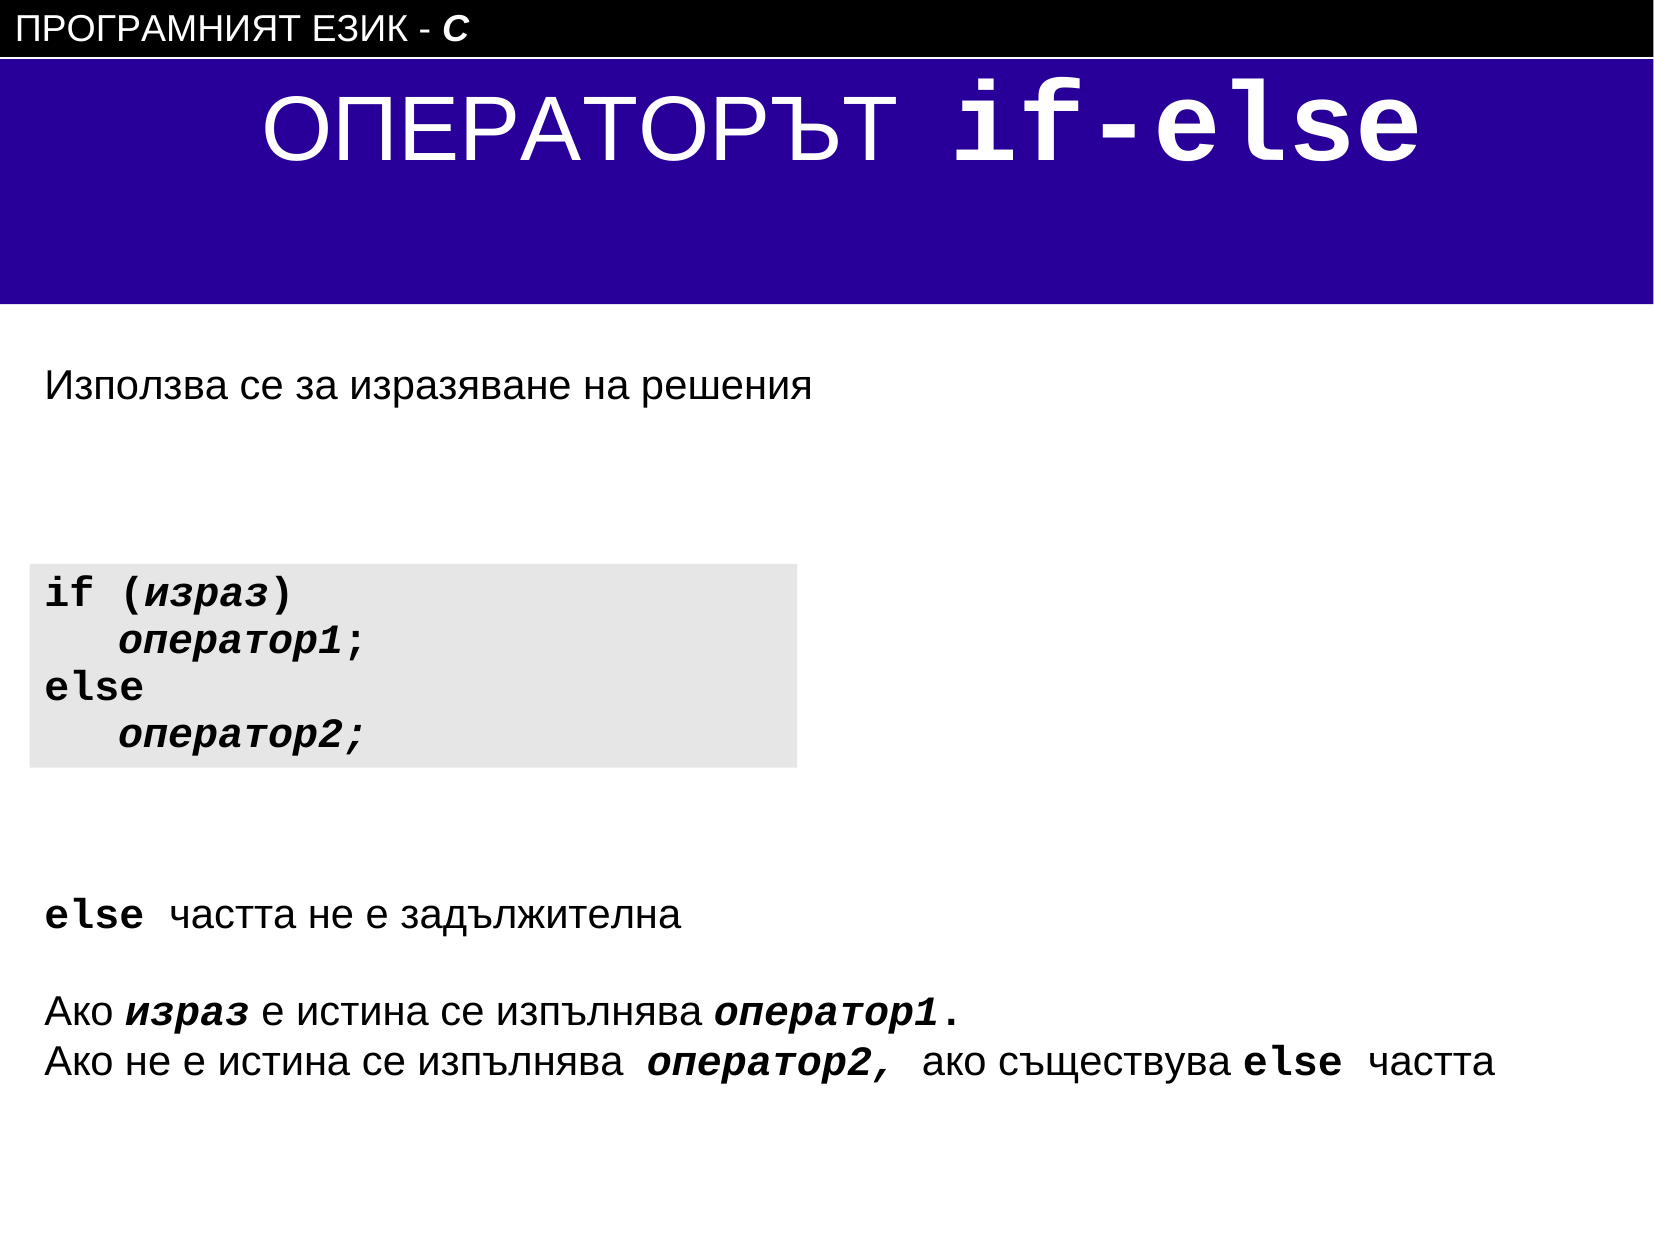

ПРОГРАМНИЯT ЕЗИК - С
			 ОПЕРАТОРЪТ if-else
Използва се за изразяване на решения
if (израз)
	оператор1;
else
	оператор2;
else частта не е задължителна
Ако израз е истина се изпълнява оператор1.
Ако не е истина се изпълнява оператор2, ако съществува else частта